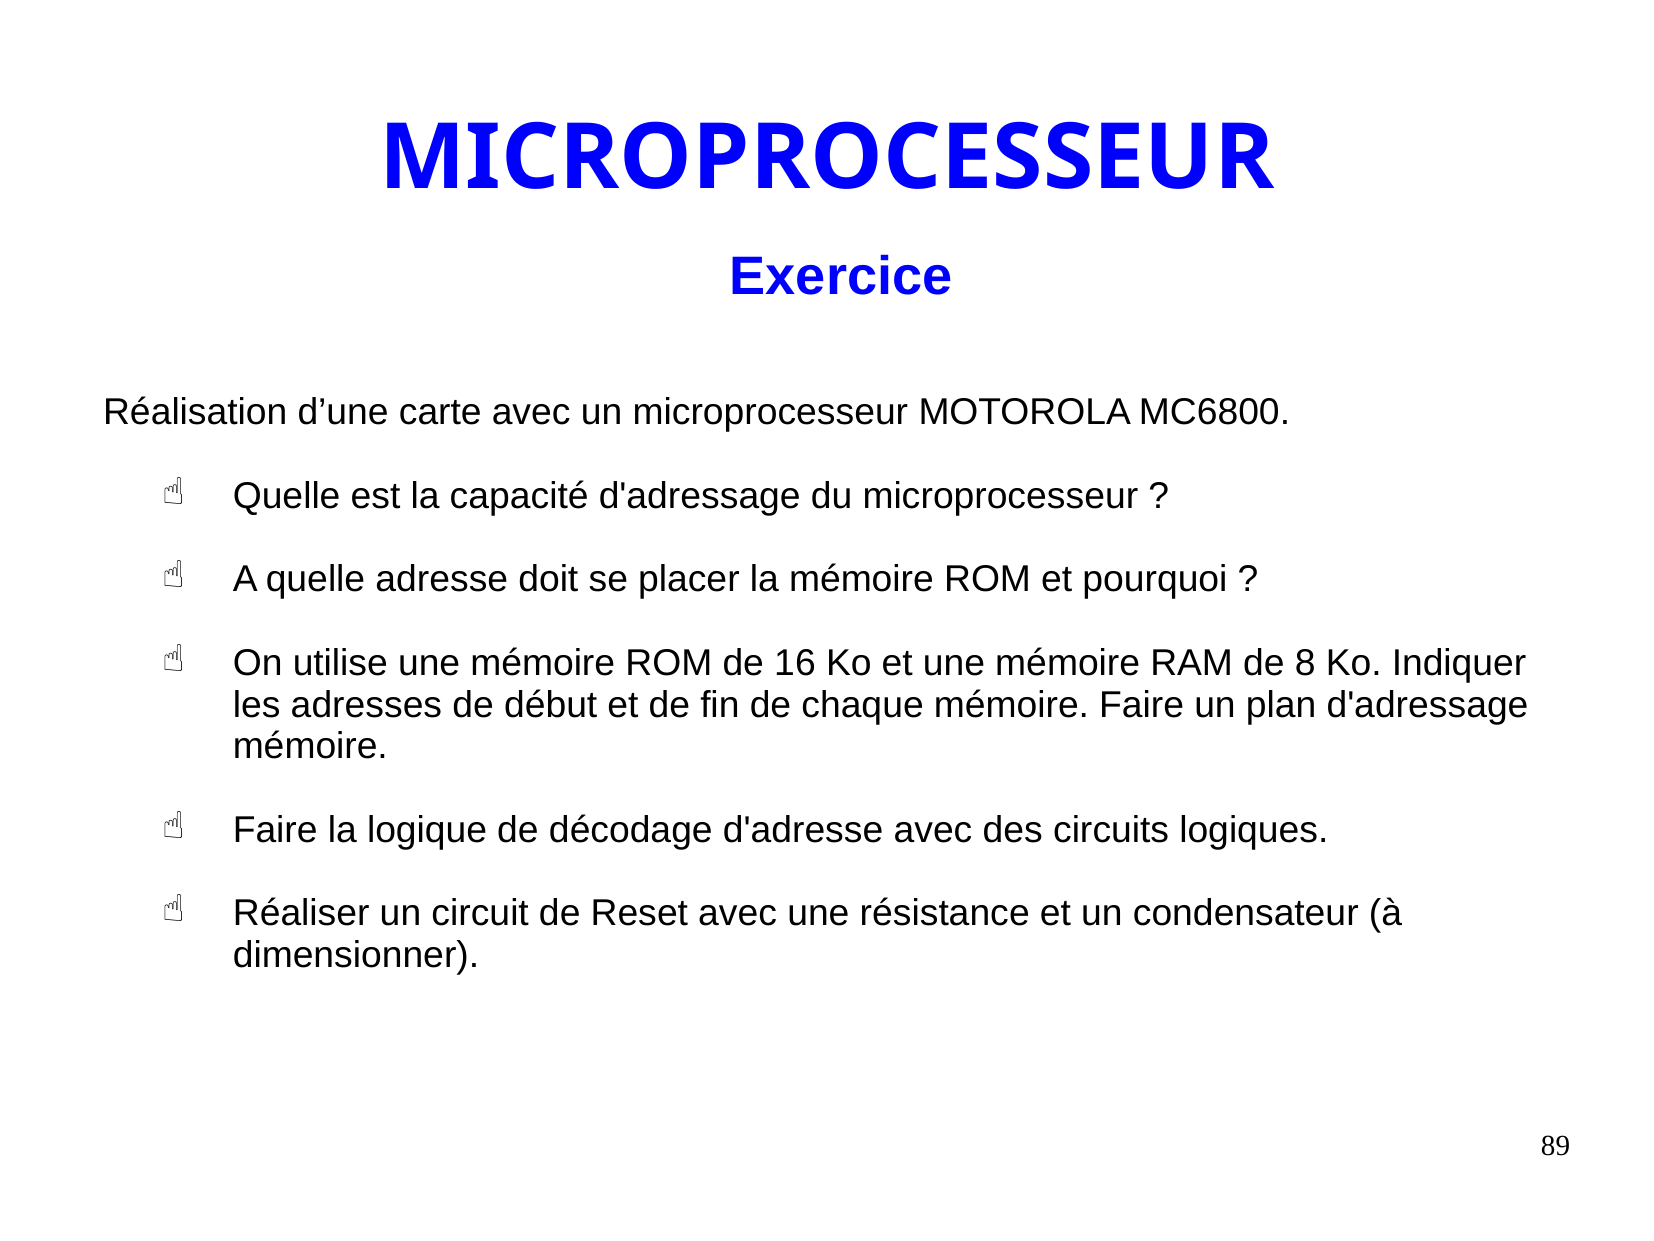

# MICROPROCESSEUR
Exercice
Réalisation d’une carte avec un microprocesseur MOTOROLA MC6800.
Quelle est la capacité d'adressage du microprocesseur ?
A quelle adresse doit se placer la mémoire ROM et pourquoi ?
On utilise une mémoire ROM de 16 Ko et une mémoire RAM de 8 Ko. Indiquer les adresses de début et de fin de chaque mémoire. Faire un plan d'adressage mémoire.
Faire la logique de décodage d'adresse avec des circuits logiques.
Réaliser un circuit de Reset avec une résistance et un condensateur (à dimensionner).
89